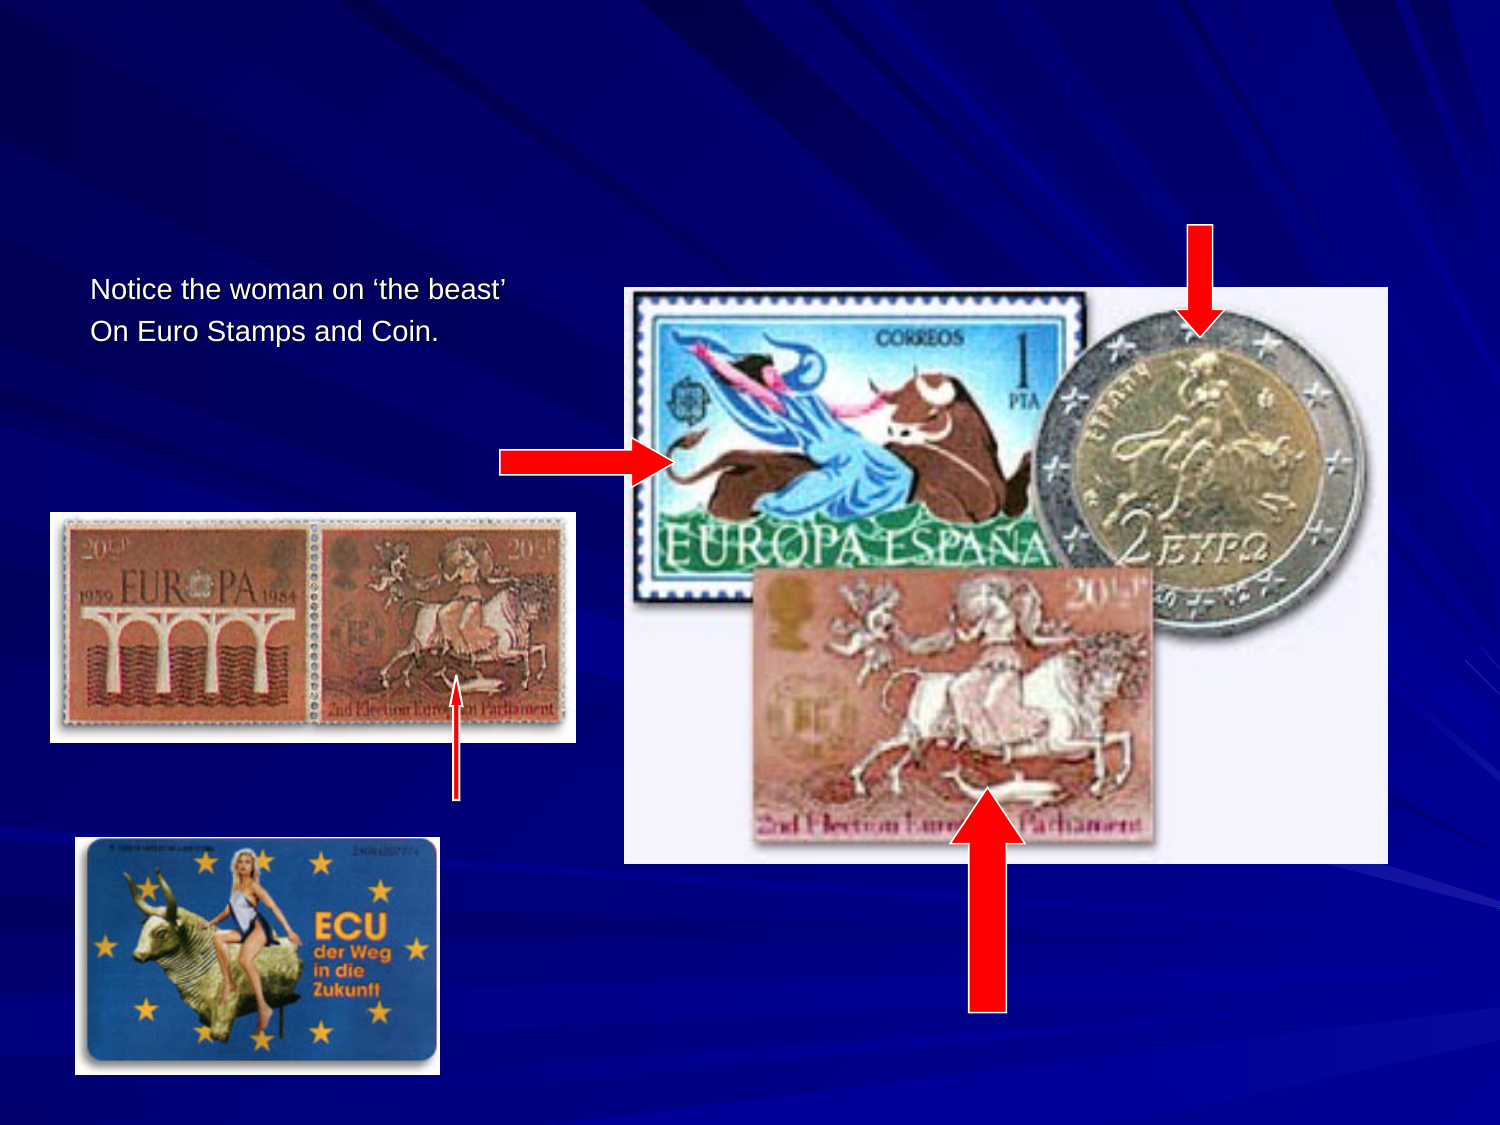

#
Notice the woman on ‘the beast’
On Euro Stamps and Coin.